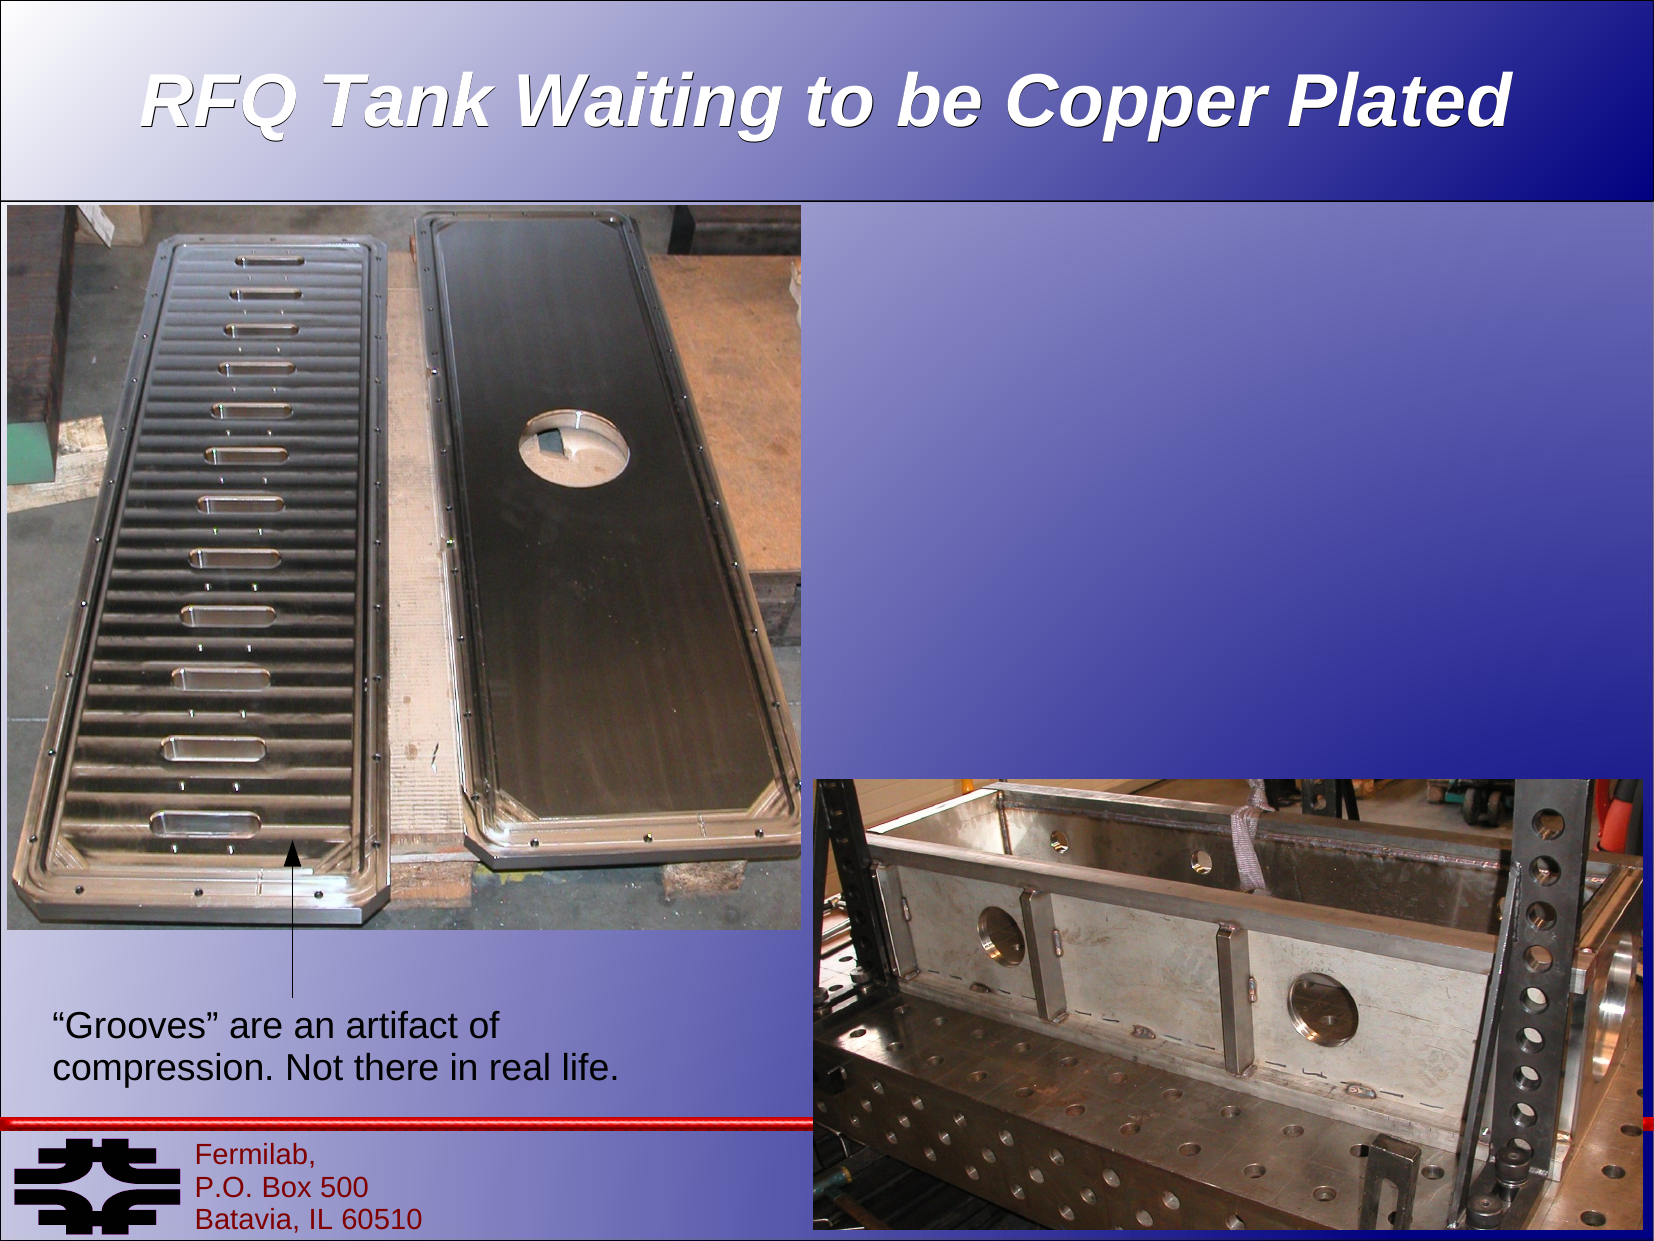

# RFQ Tank Waiting to be Copper Plated
“Grooves” are an artifact of compression. Not there in real life.